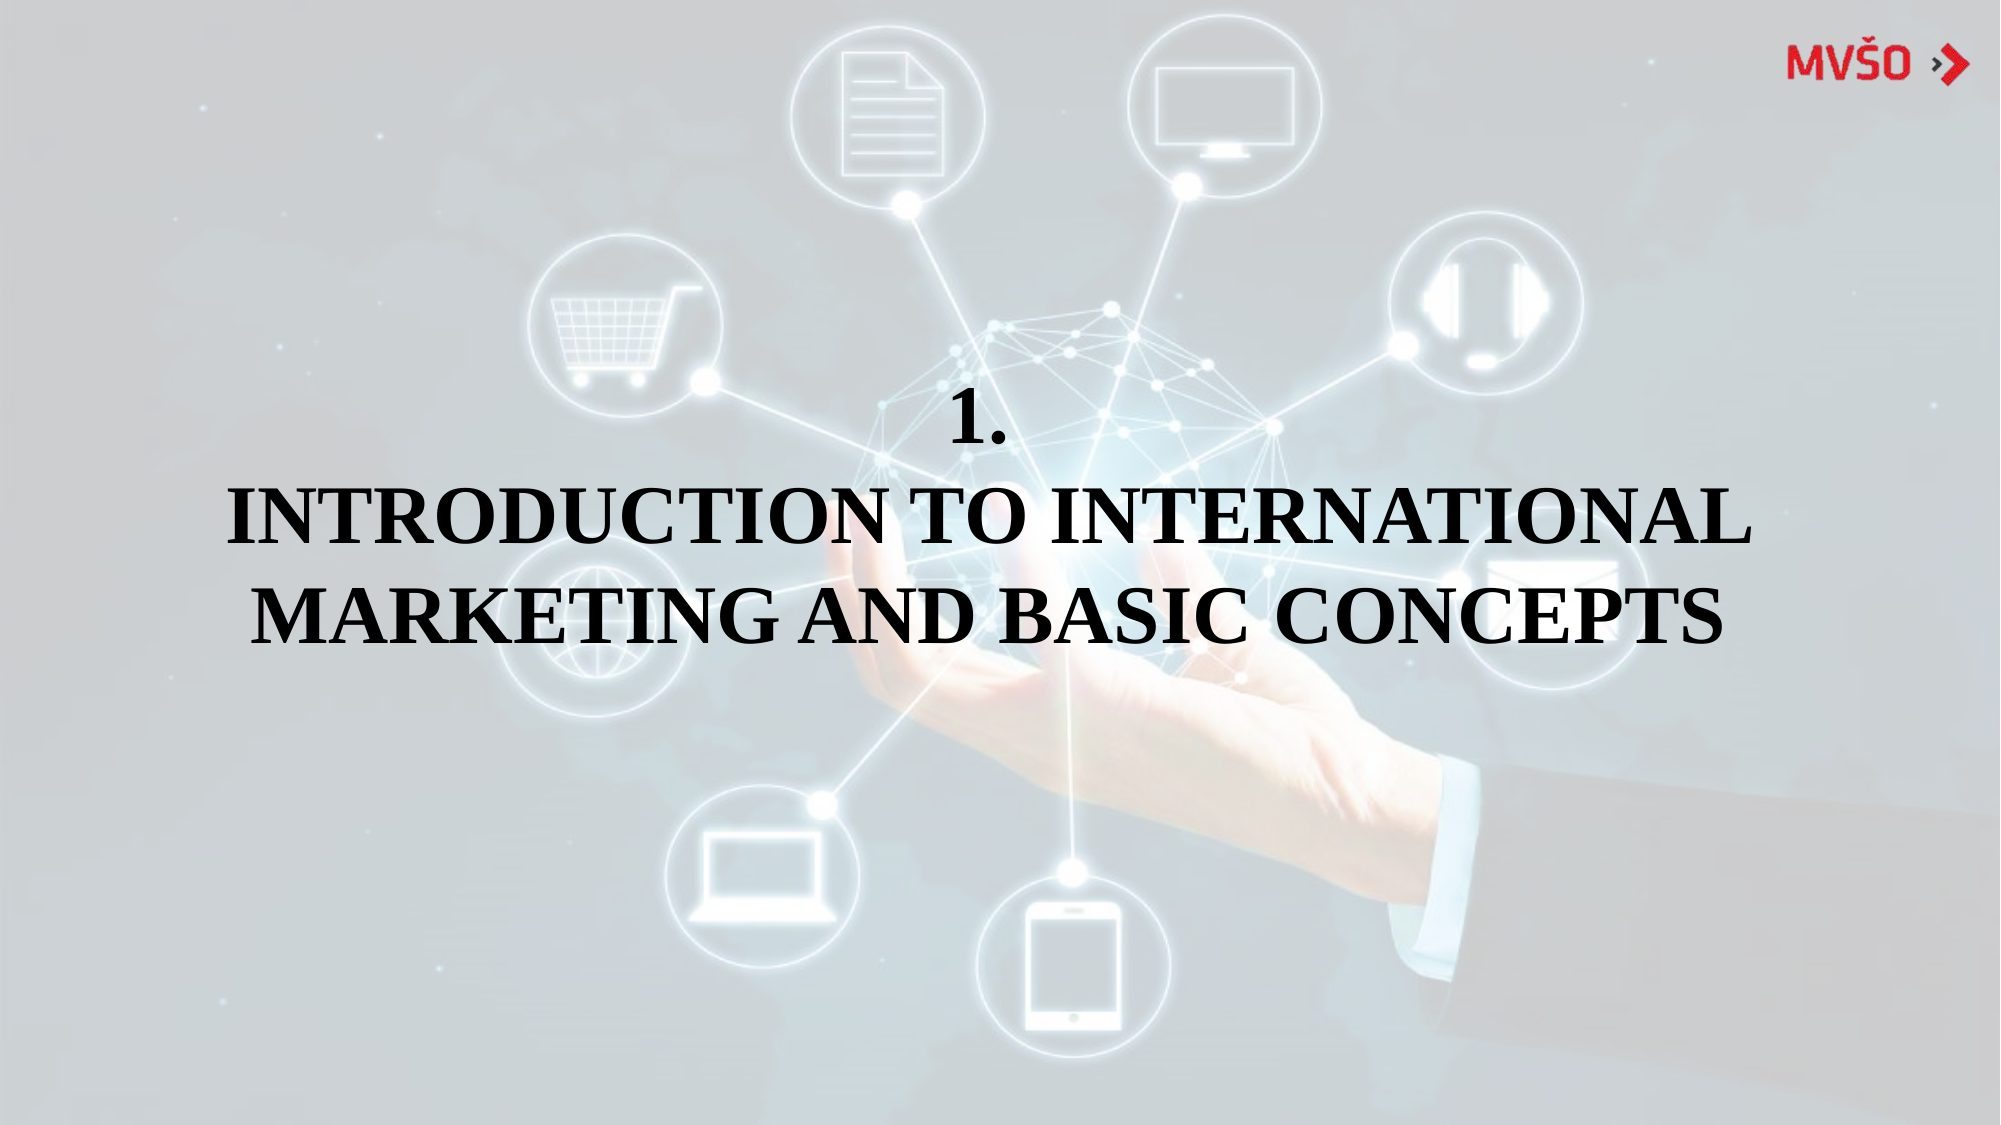

1.
INTRODUCTION TO INTERNATIONAL MARKETING AND BASIC CONCEPTS